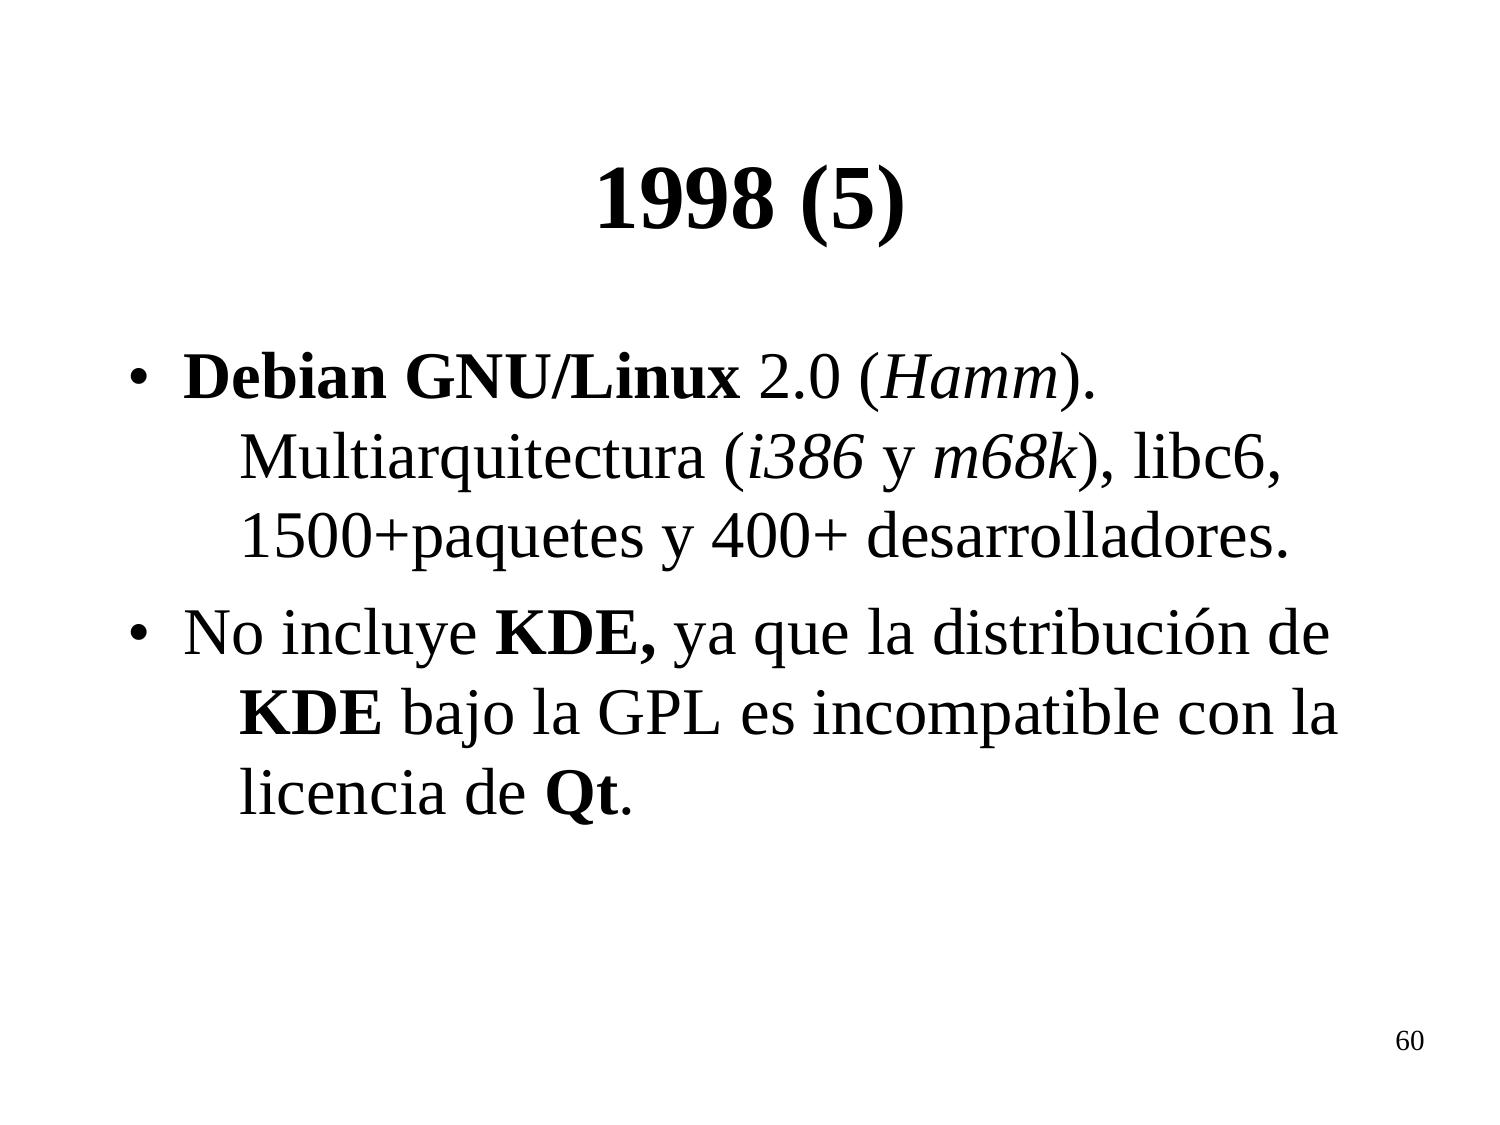

# 1998 (5)
Debian GNU/Linux 2.0 (Hamm). Multiarquitectura (i386 y m68k), libc6, 1500+paquetes y 400+ desarrolladores.
No incluye KDE, ya que la distribución de KDE bajo la GPL es incompatible con la licencia de Qt.
60